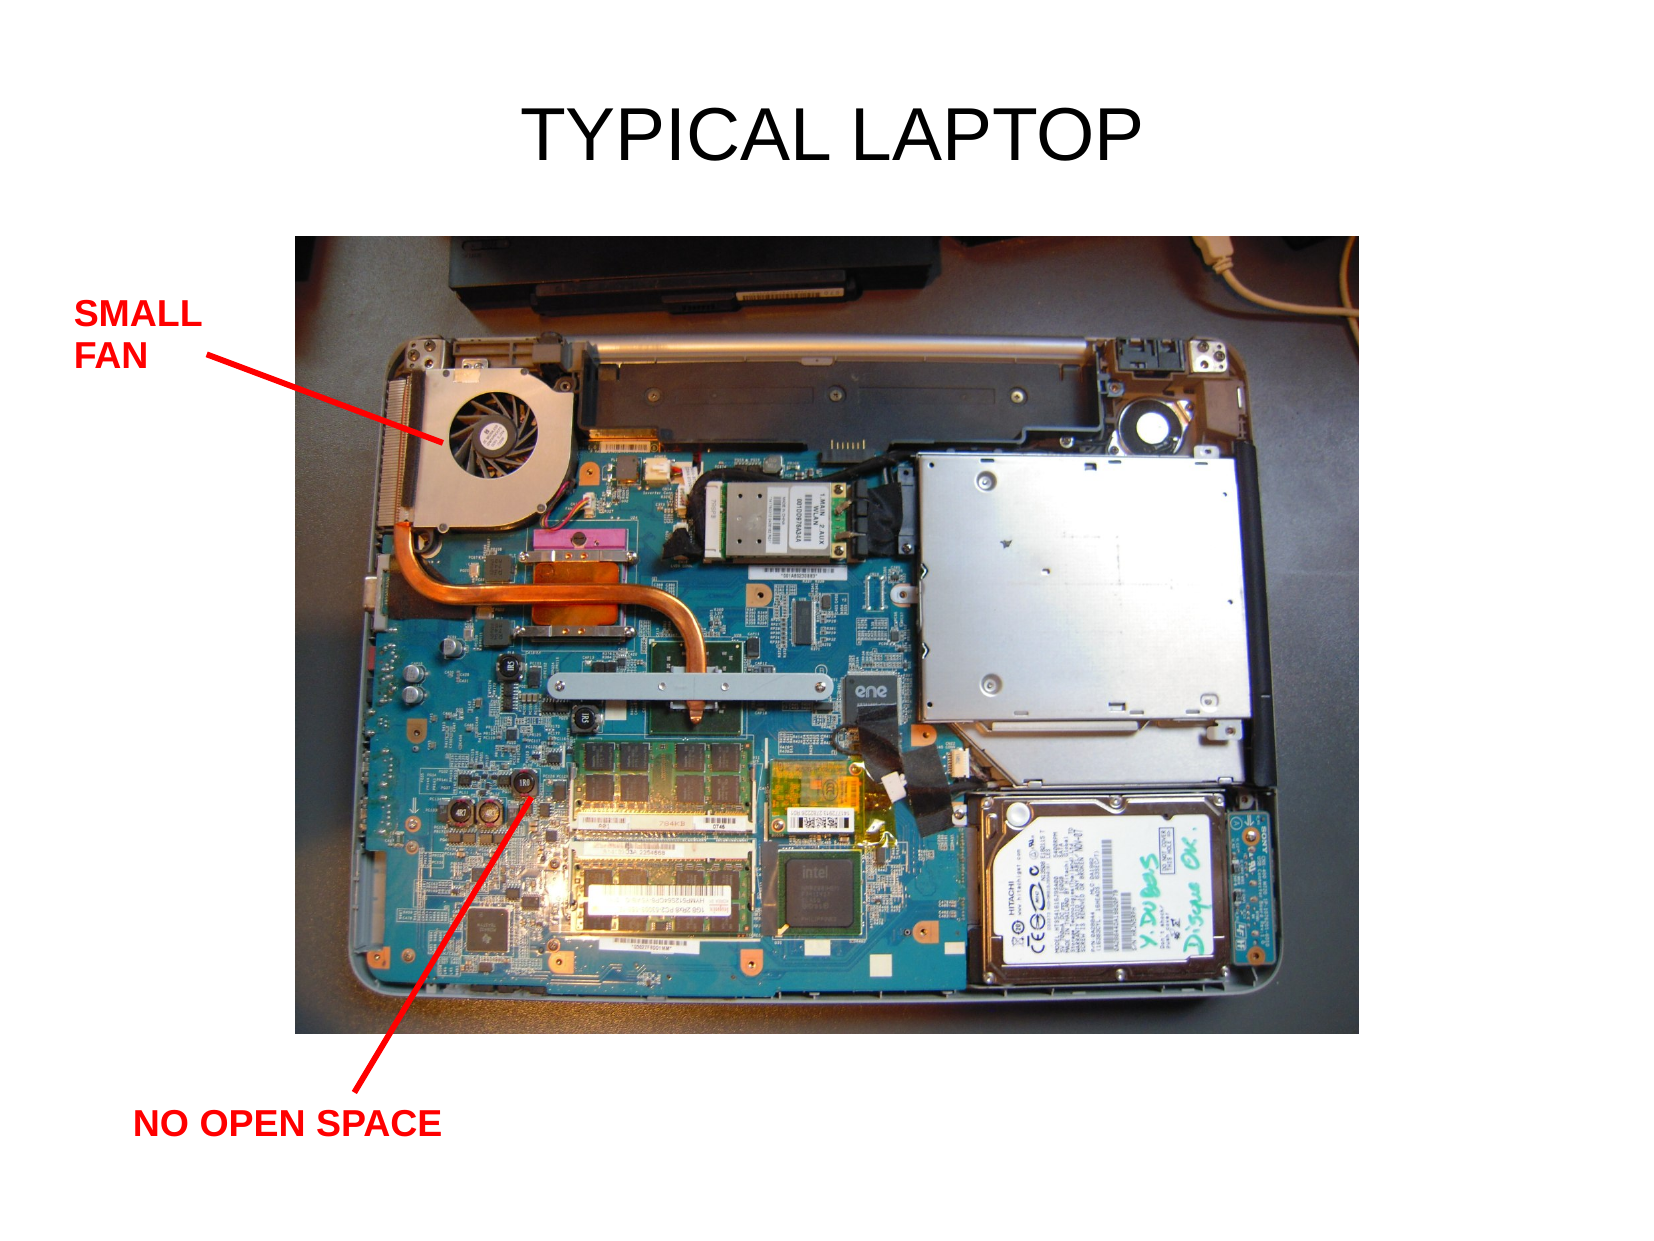

TYPICAL LAPTOP
SMALL FAN
NO OPEN SPACE